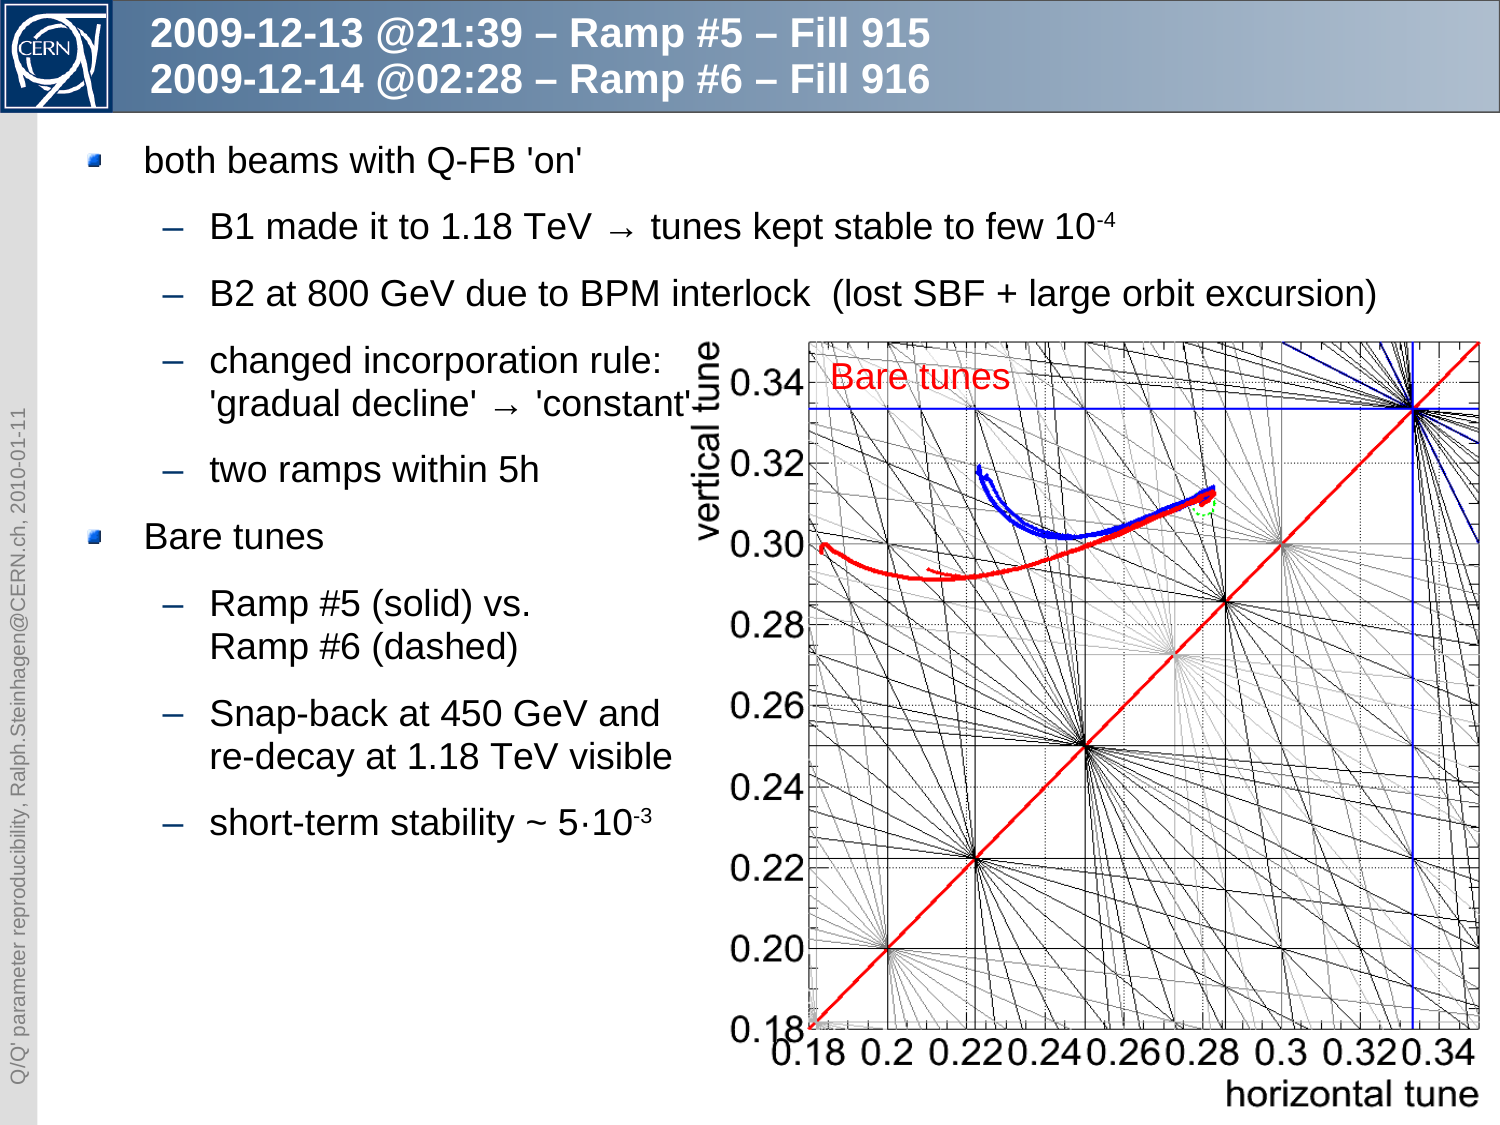

# 2009-12-13 @21:39 – Ramp #5 – Fill 915 2009-12-14 @02:28 – Ramp #6 – Fill 916
both beams with Q-FB 'on'
B1 made it to 1.18 TeV → tunes kept stable to few 10-4
B2 at 800 GeV due to BPM interlock (lost SBF + large orbit excursion)
changed incorporation rule: 						'gradual decline' → 'constant'
two ramps within 5h
Bare tunes
Ramp #5 (solid) vs. 						Ramp #6 (dashed)
Snap-back at 450 GeV and 						re-decay at 1.18 TeV visible
short-term stability ~ 5·10-3
Bare tunes